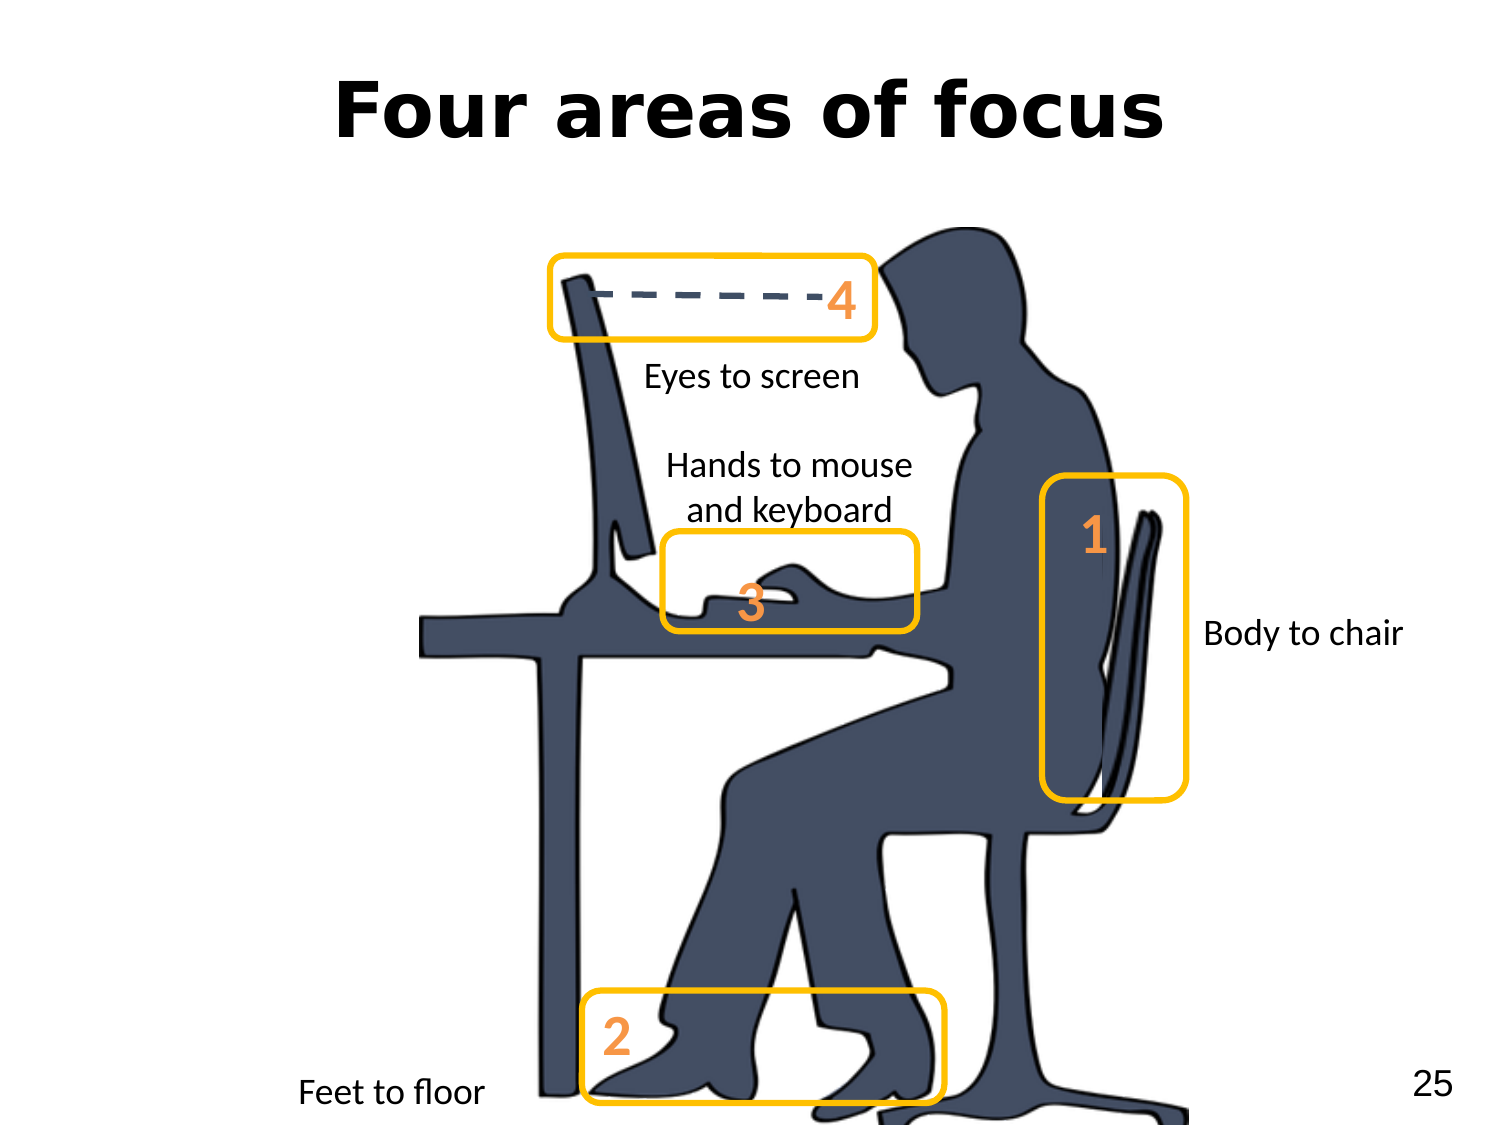

# Four areas of focus
4
Eyes to screen
Hands to mouse and keyboard
1
3
Body to chair
2
Feet to floor